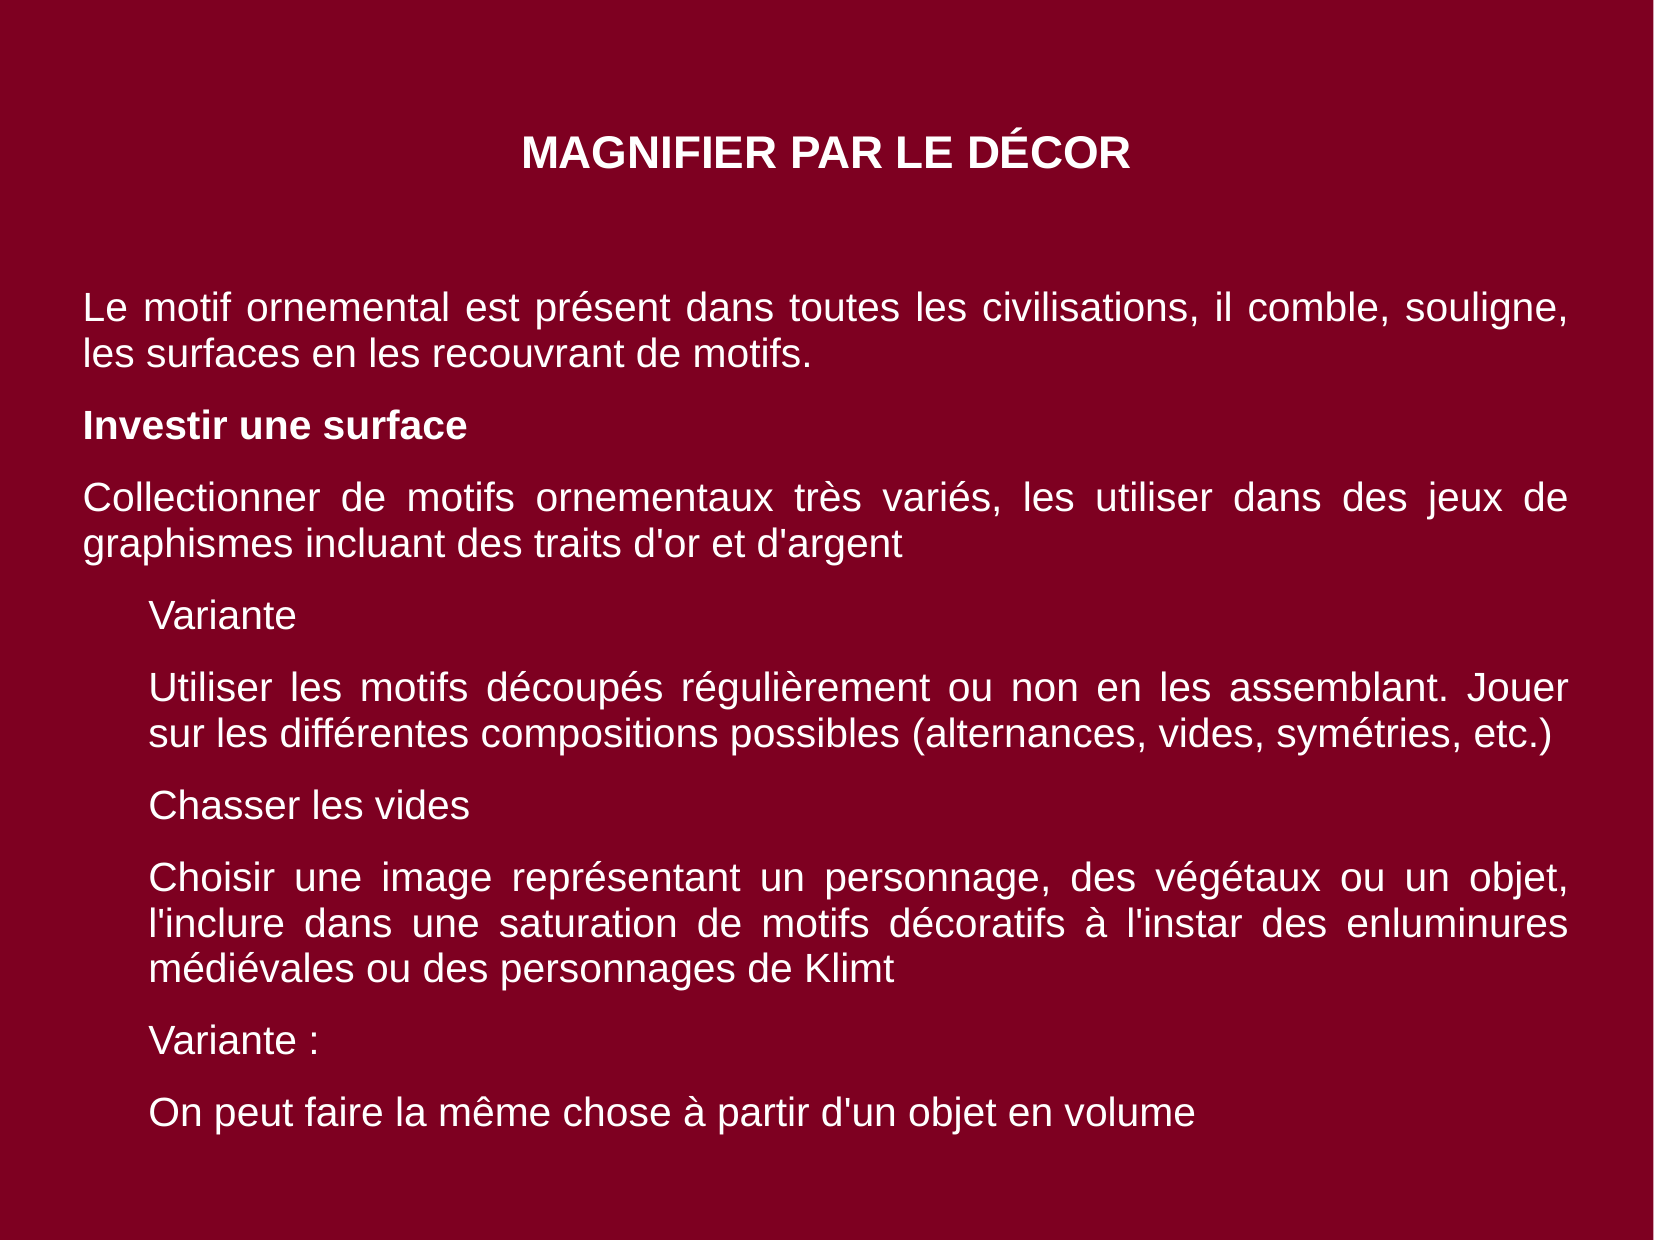

# MAGNIFIER PAR LE DÉCOR
Le motif ornemental est présent dans toutes les civilisations, il comble, souligne, les surfaces en les recouvrant de motifs.
Investir une surface
Collectionner de motifs ornementaux très variés, les utiliser dans des jeux de graphismes incluant des traits d'or et d'argent
Variante
Utiliser les motifs découpés régulièrement ou non en les assemblant. Jouer sur les différentes compositions possibles (alternances, vides, symétries, etc.)
Chasser les vides
Choisir une image représentant un personnage, des végétaux ou un objet, l'inclure dans une saturation de motifs décoratifs à l'instar des enluminures médiévales ou des personnages de Klimt
Variante :
On peut faire la même chose à partir d'un objet en volume